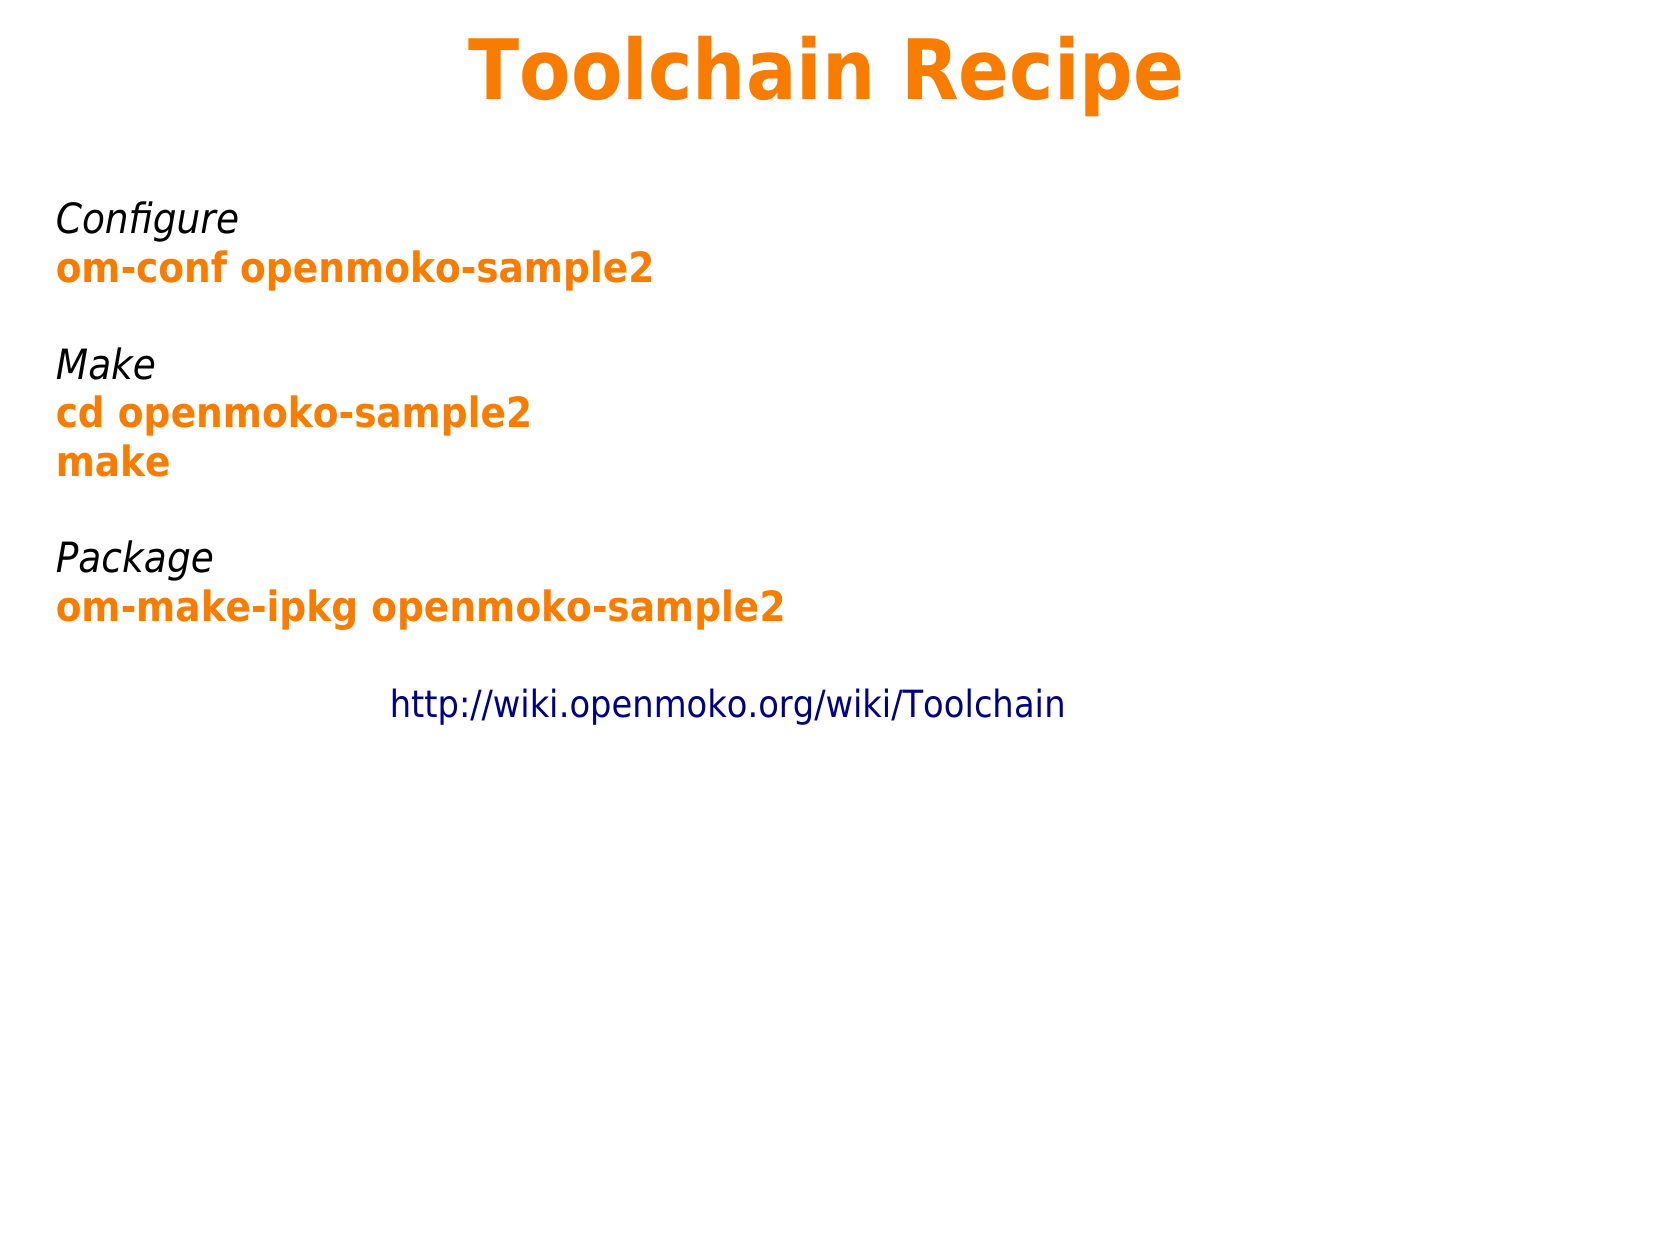

Toolchain Recipe
Configure
om-conf openmoko-sample2
Make
cd openmoko-sample2
make
Package
om-make-ipkg openmoko-sample2
http://wiki.openmoko.org/wiki/Toolchain